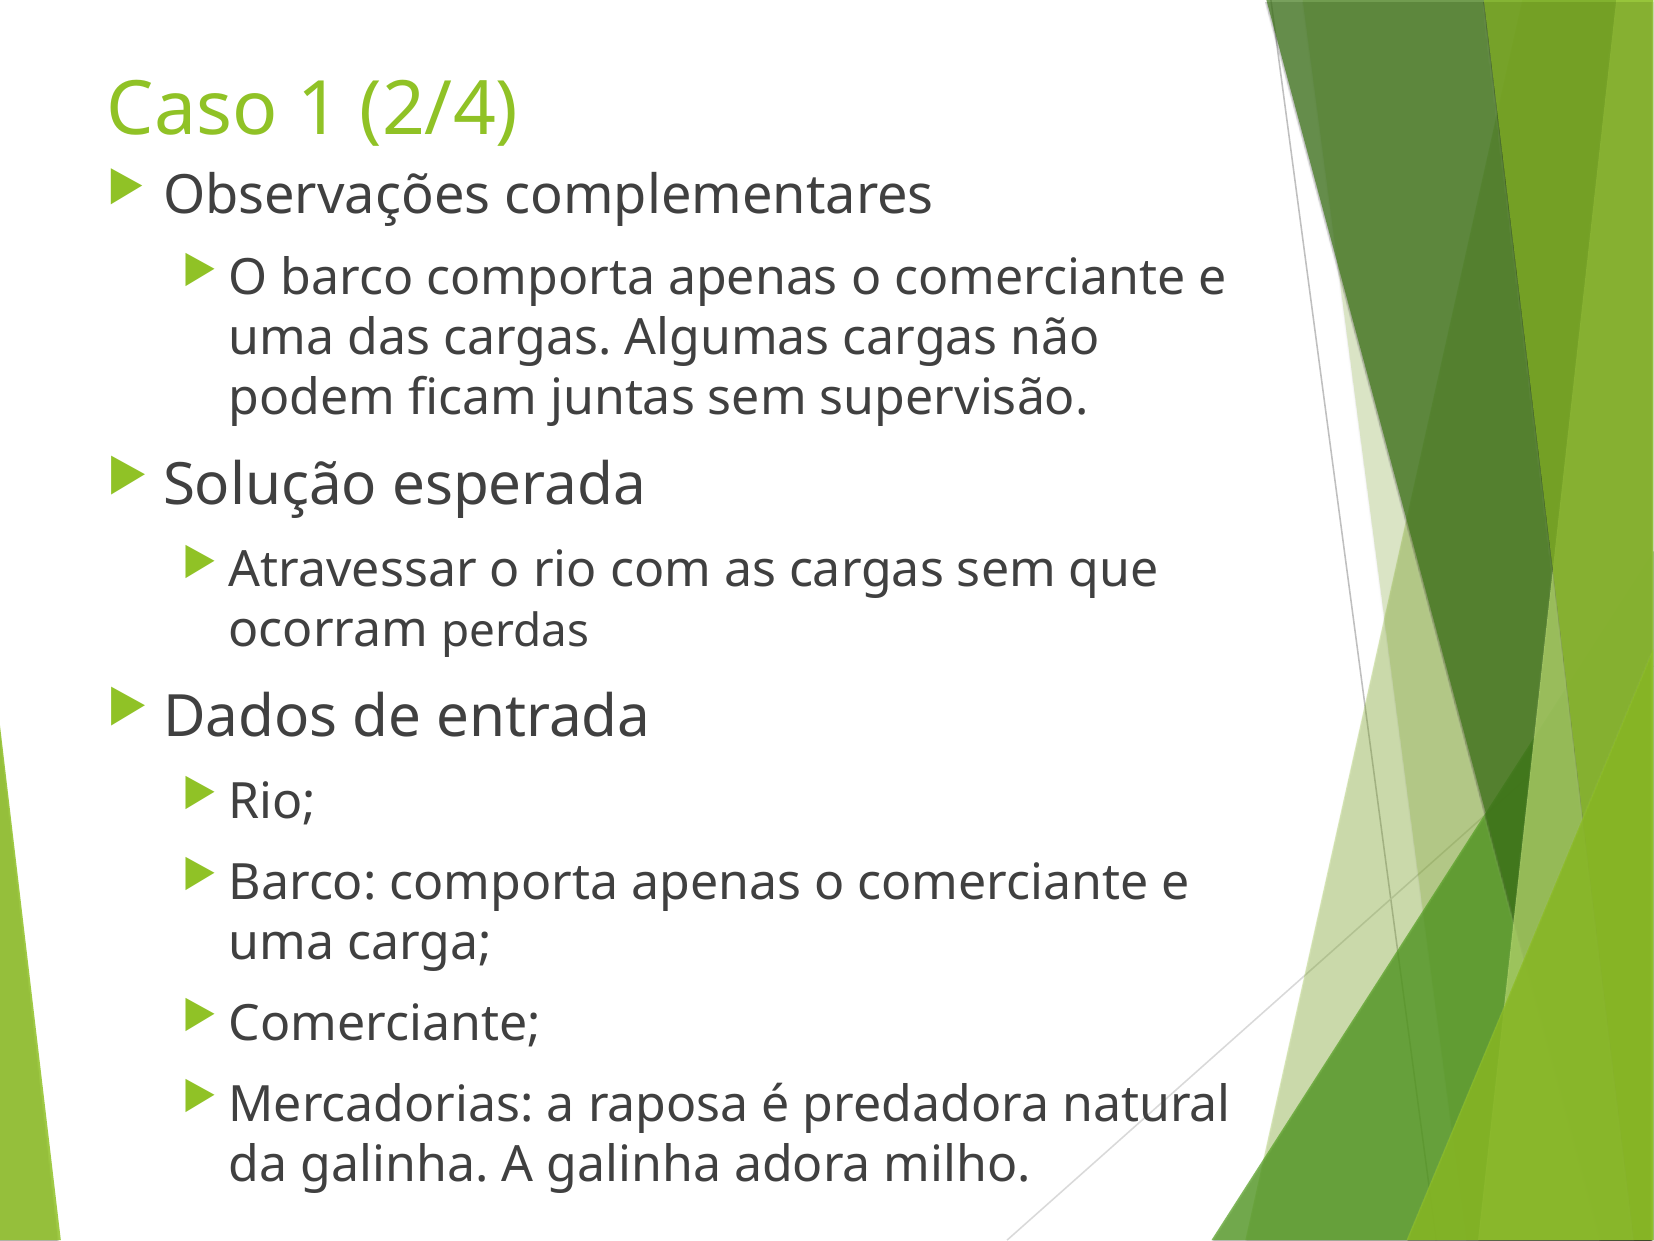

# Caso 1 (2/4)
Observações complementares
O barco comporta apenas o comerciante e uma das cargas. Algumas cargas não podem ficam juntas sem supervisão.
Solução esperada
Atravessar o rio com as cargas sem que ocorram perdas
Dados de entrada
Rio;
Barco: comporta apenas o comerciante e uma carga;
Comerciante;
Mercadorias: a raposa é predadora natural da galinha. A galinha adora milho.